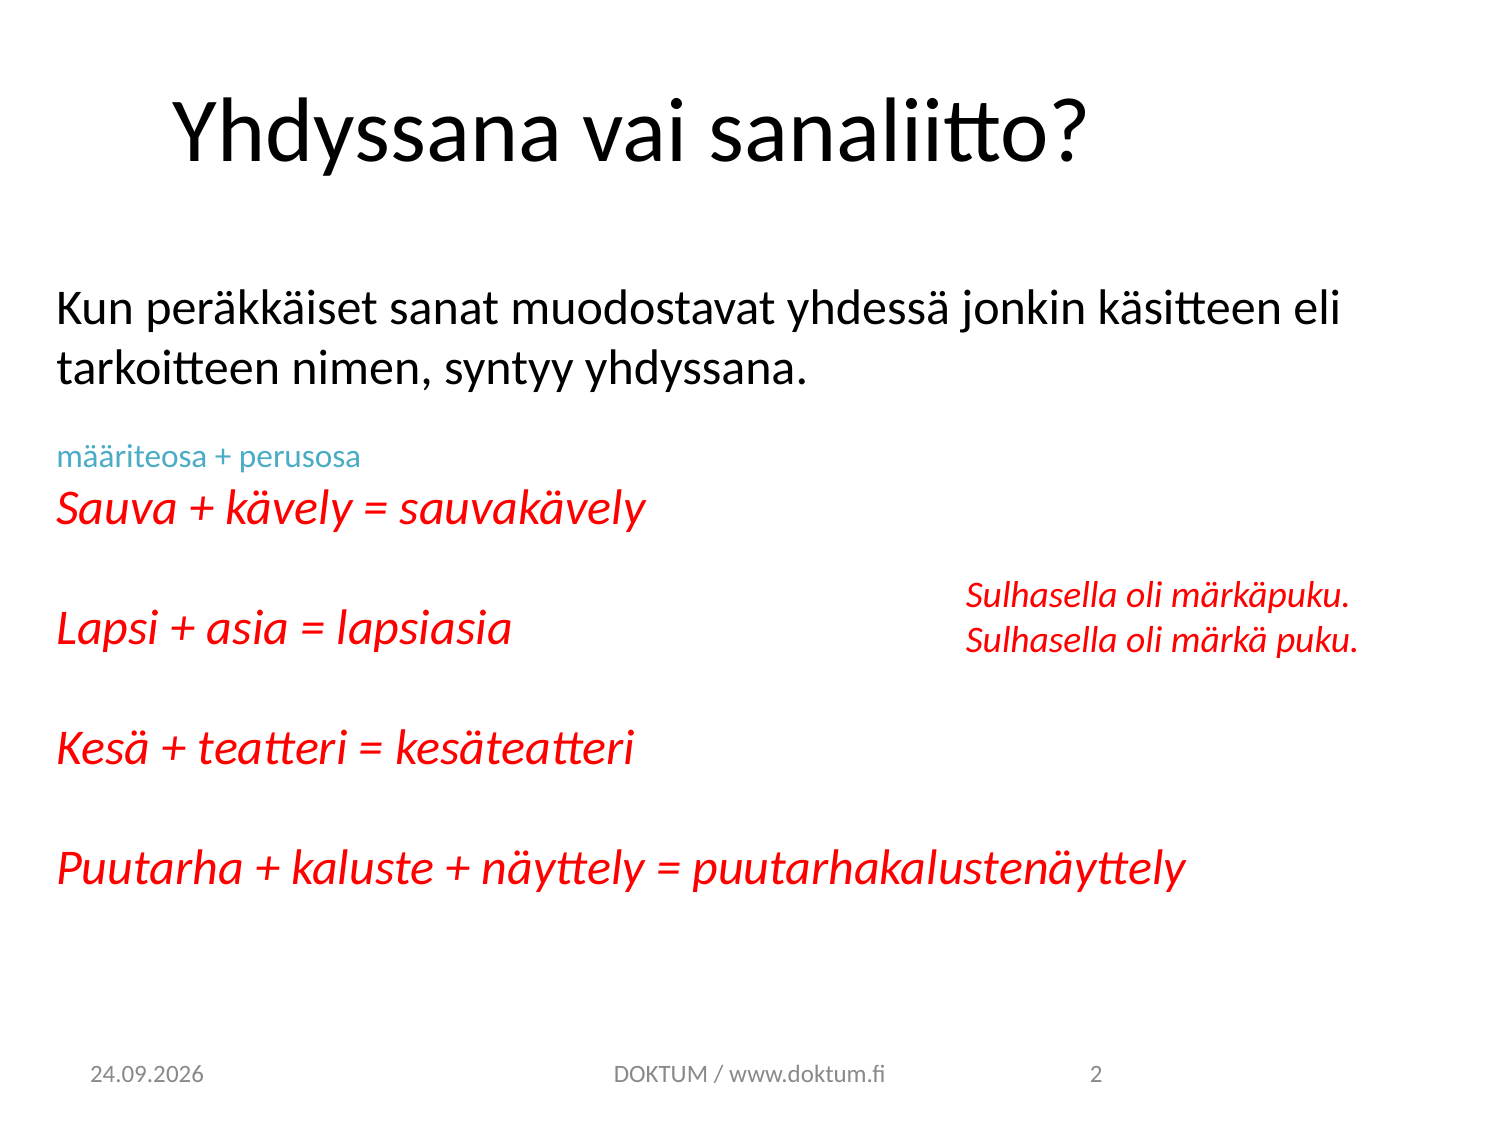

# Yhdyssana vai sanaliitto?
Kun peräkkäiset sanat muodostavat yhdessä jonkin käsitteen eli tarkoitteen nimen, syntyy yhdyssana.
määriteosa + perusosa
Sauva + kävely = sauvakävely
Lapsi + asia = lapsiasia
Kesä + teatteri = kesäteatteri
Puutarha + kaluste + näyttely = puutarhakalustenäyttely
Sulhasella oli märkäpuku.
Sulhasella oli märkä puku.
DOKTUM / www.doktum.fi